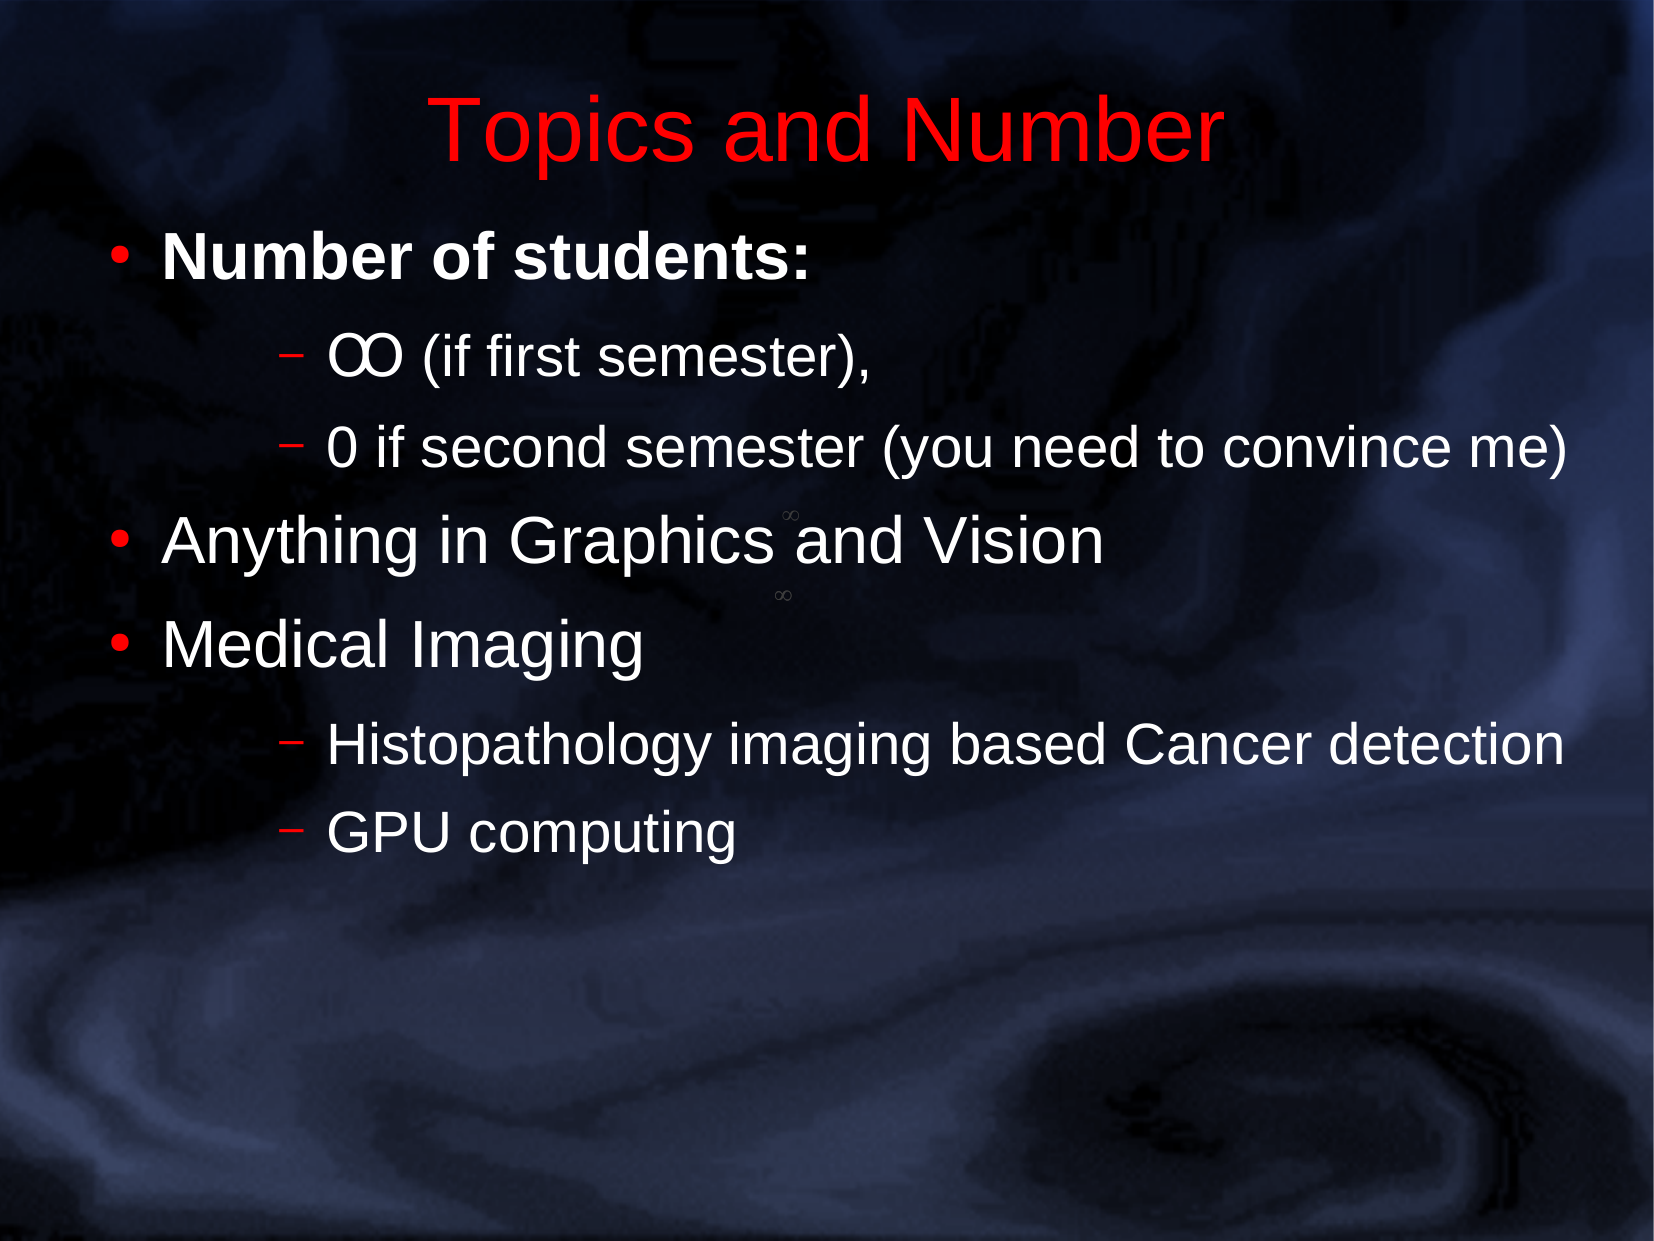

# Topics and Number
Number of students:
Ꝏ (if first semester),
0 if second semester (you need to convince me)
Anything in Graphics and Vision
Medical Imaging
Histopathology imaging based Cancer detection
GPU computing